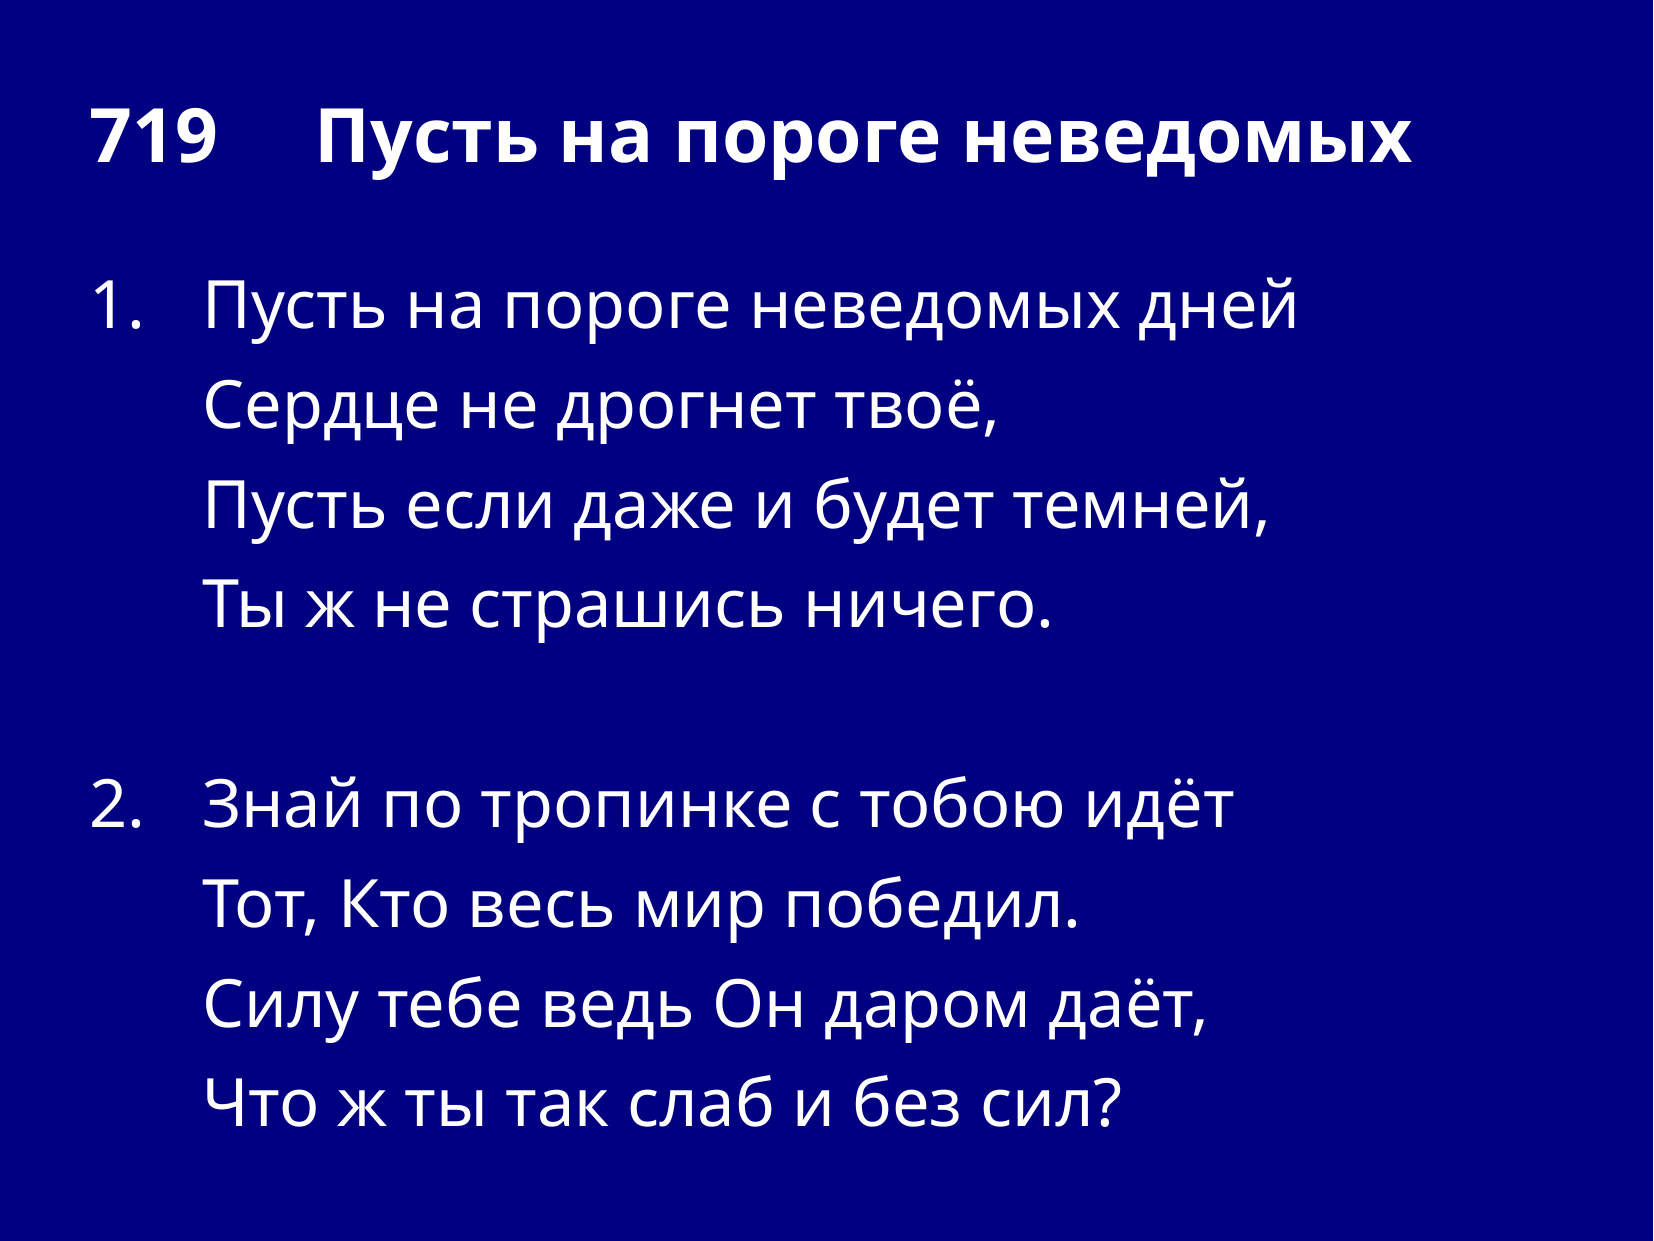

719	Пусть на пороге неведомых
1.	Пусть на пороге неведомых дней
	Сердце не дрогнет твоё,
	Пусть если даже и будет темней,
	Ты ж не страшись ничего.
2.	Знай по тропинке с тобою идёт
	Тот, Кто весь мир победил.
	Силу тебе ведь Он даром даёт,
	Что ж ты так слаб и без сил?